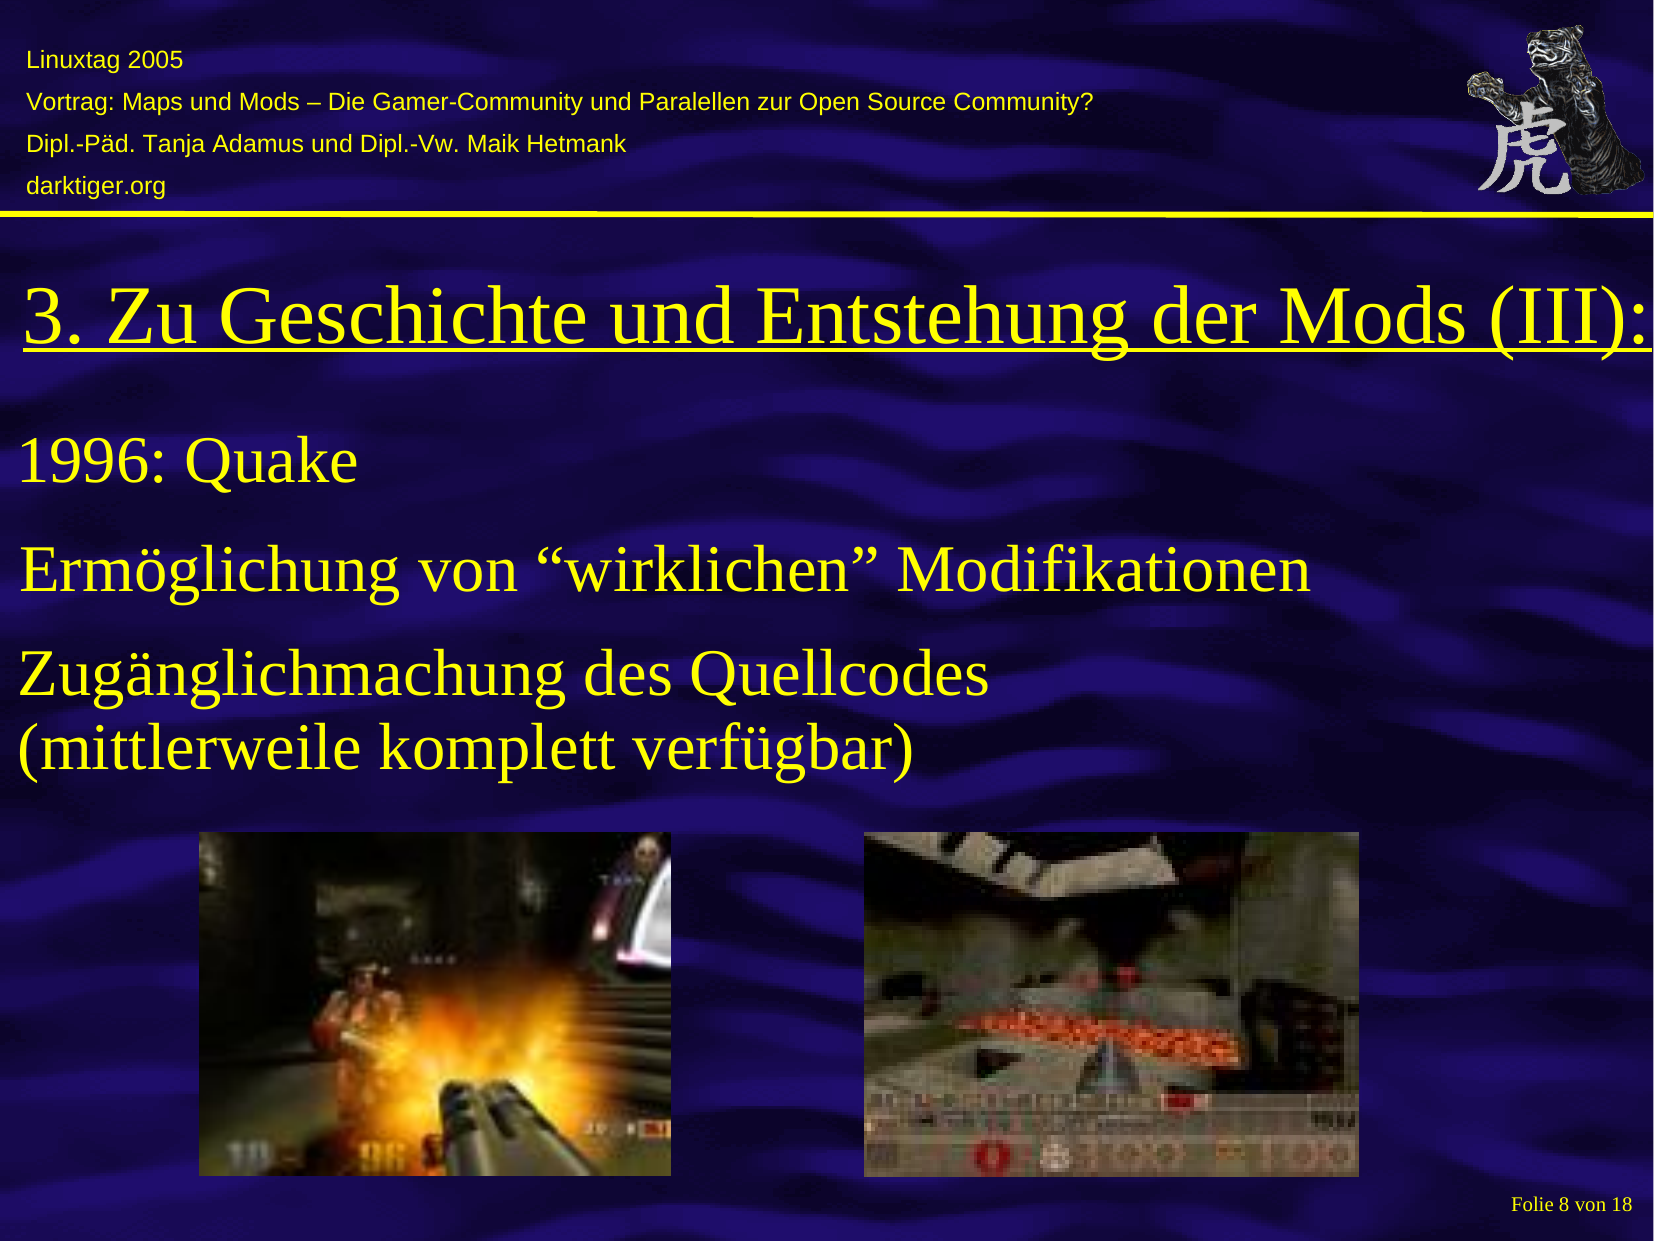

Linuxtag 2005
Vortrag: Maps und Mods – Die Gamer-Community und Paralellen zur Open Source Community?
Dipl.-Päd. Tanja Adamus und Dipl.-Vw. Maik Hetmank
darktiger.org
3. Zu Geschichte und Entstehung der Mods (III):
1996: Quake
Ermöglichung von “wirklichen” Modifikationen
Zugänglichmachung des Quellcodes
(mittlerweile komplett verfügbar)
Folie 8 von 18